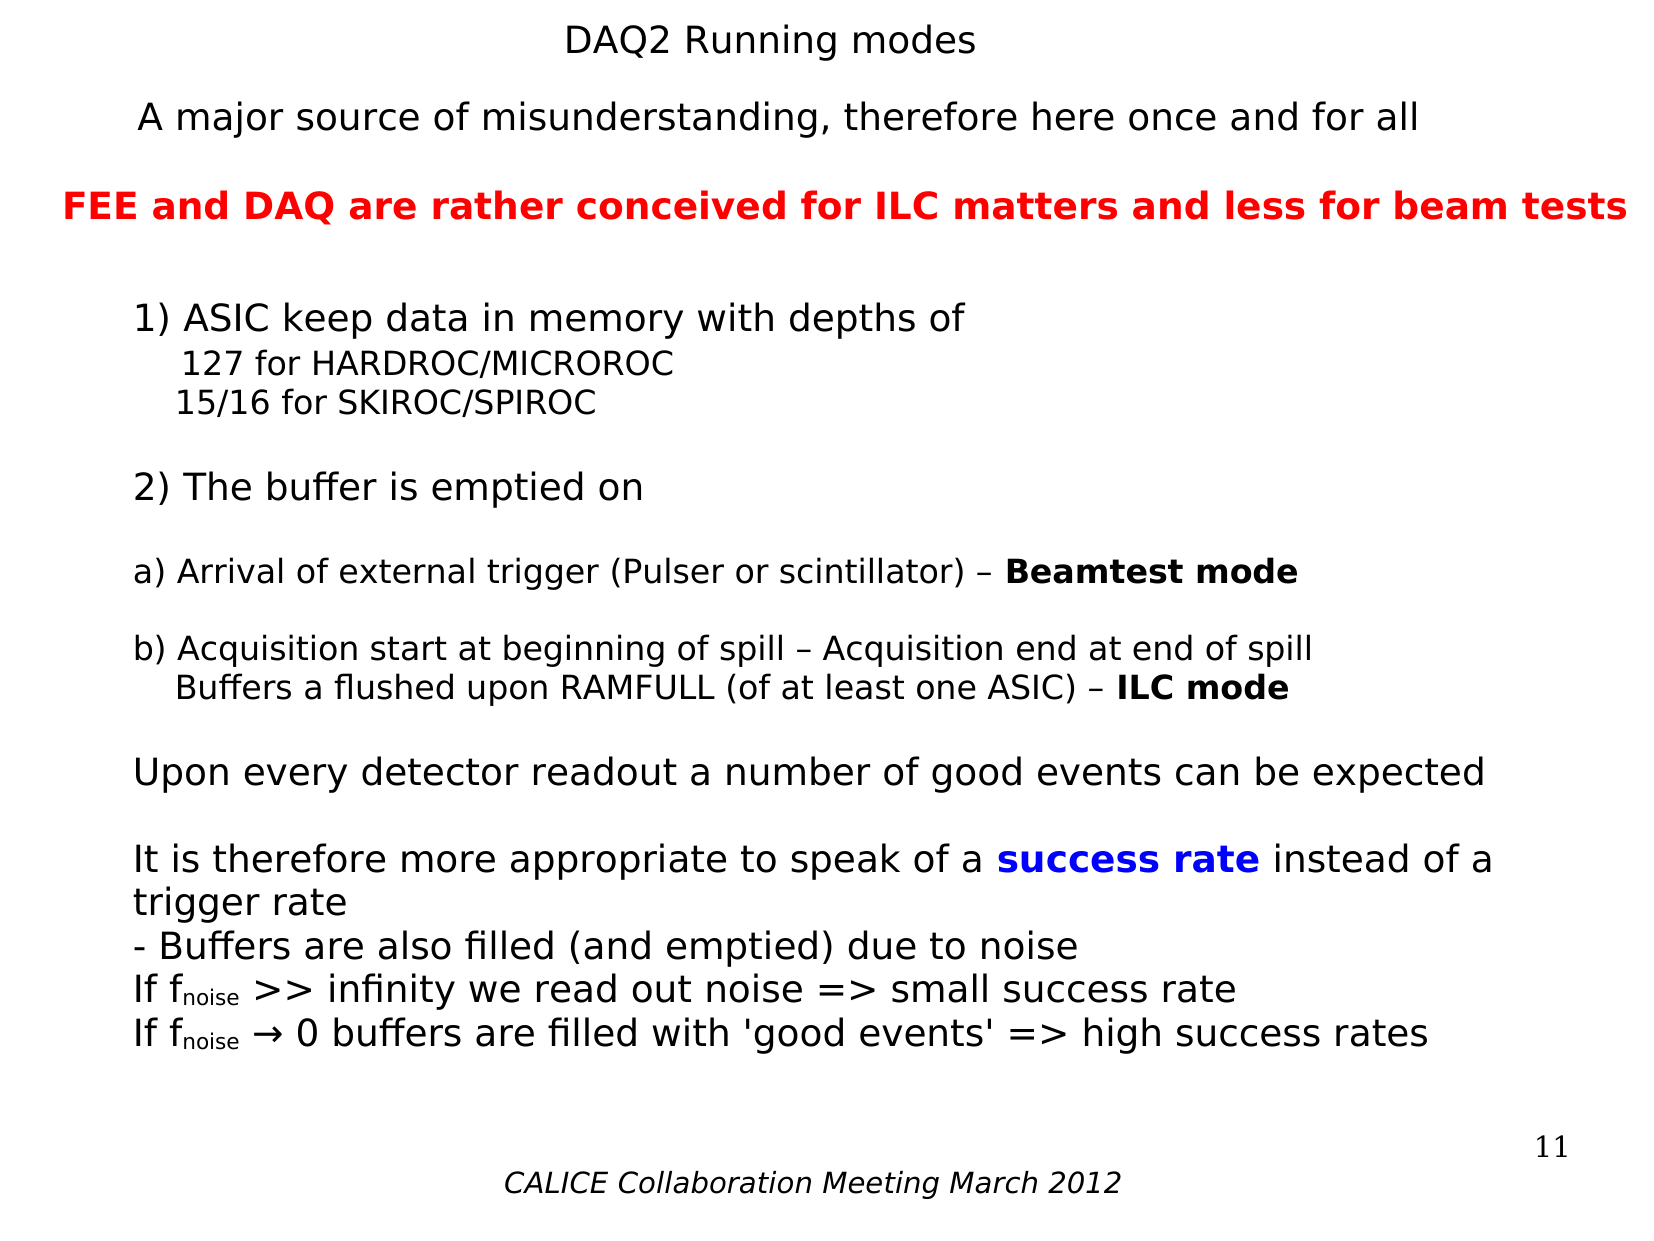

DAQ2 Running modes
A major source of misunderstanding, therefore here once and for all
FEE and DAQ are rather conceived for ILC matters and less for beam tests
1) ASIC keep data in memory with depths of
 127 for HARDROC/MICROROC
 15/16 for SKIROC/SPIROC
2) The buffer is emptied on
a) Arrival of external trigger (Pulser or scintillator) – Beamtest mode
b) Acquisition start at beginning of spill – Acquisition end at end of spill
 Buffers a flushed upon RAMFULL (of at least one ASIC) – ILC mode
Upon every detector readout a number of good events can be expected
It is therefore more appropriate to speak of a success rate instead of a
trigger rate
- Buffers are also filled (and emptied) due to noise
If fnoise >> infinity we read out noise => small success rate
If fnoise → 0 buffers are filled with 'good events' => high success rates
11